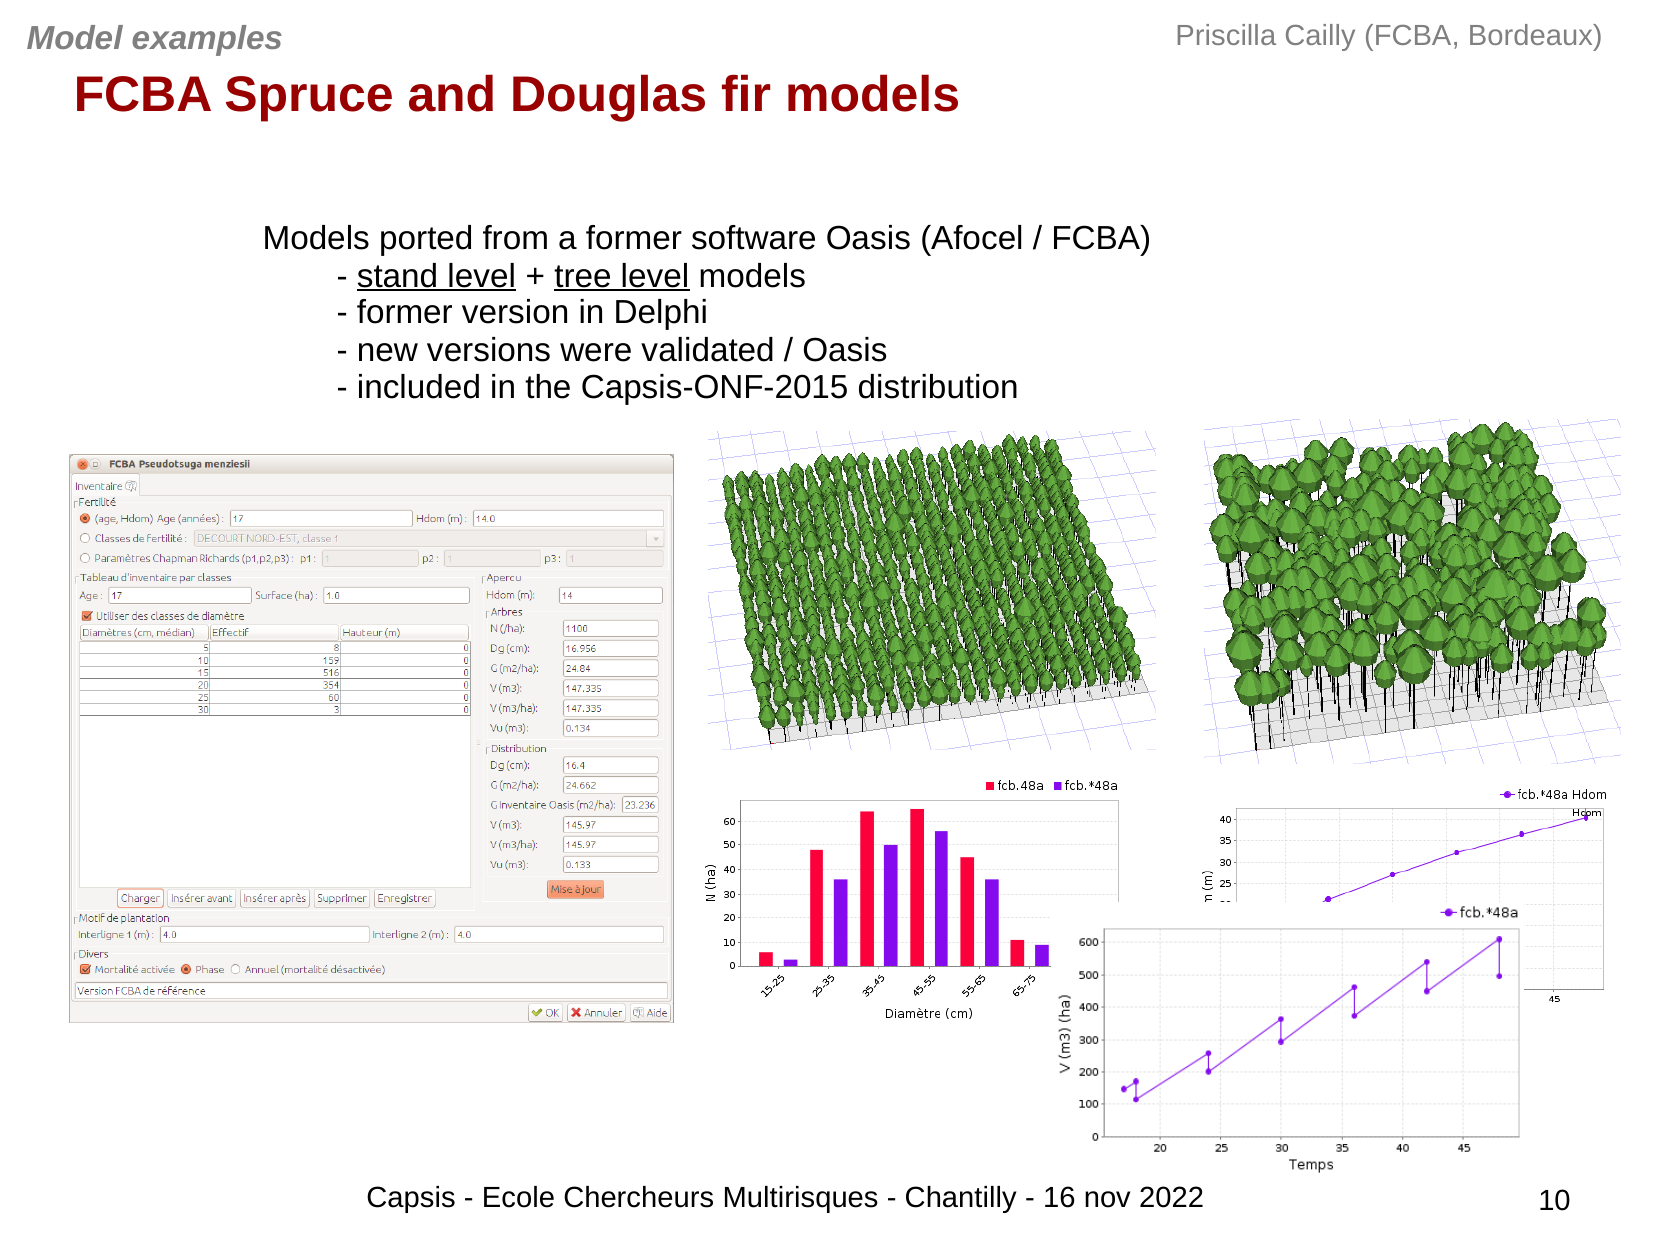

Model examples
Priscilla Cailly (FCBA, Bordeaux)
FCBA Spruce and Douglas fir models
Models ported from a former software Oasis (Afocel / FCBA)
	- stand level + tree level models
	- former version in Delphi
	- new versions were validated / Oasis
	- included in the Capsis-ONF-2015 distribution
10